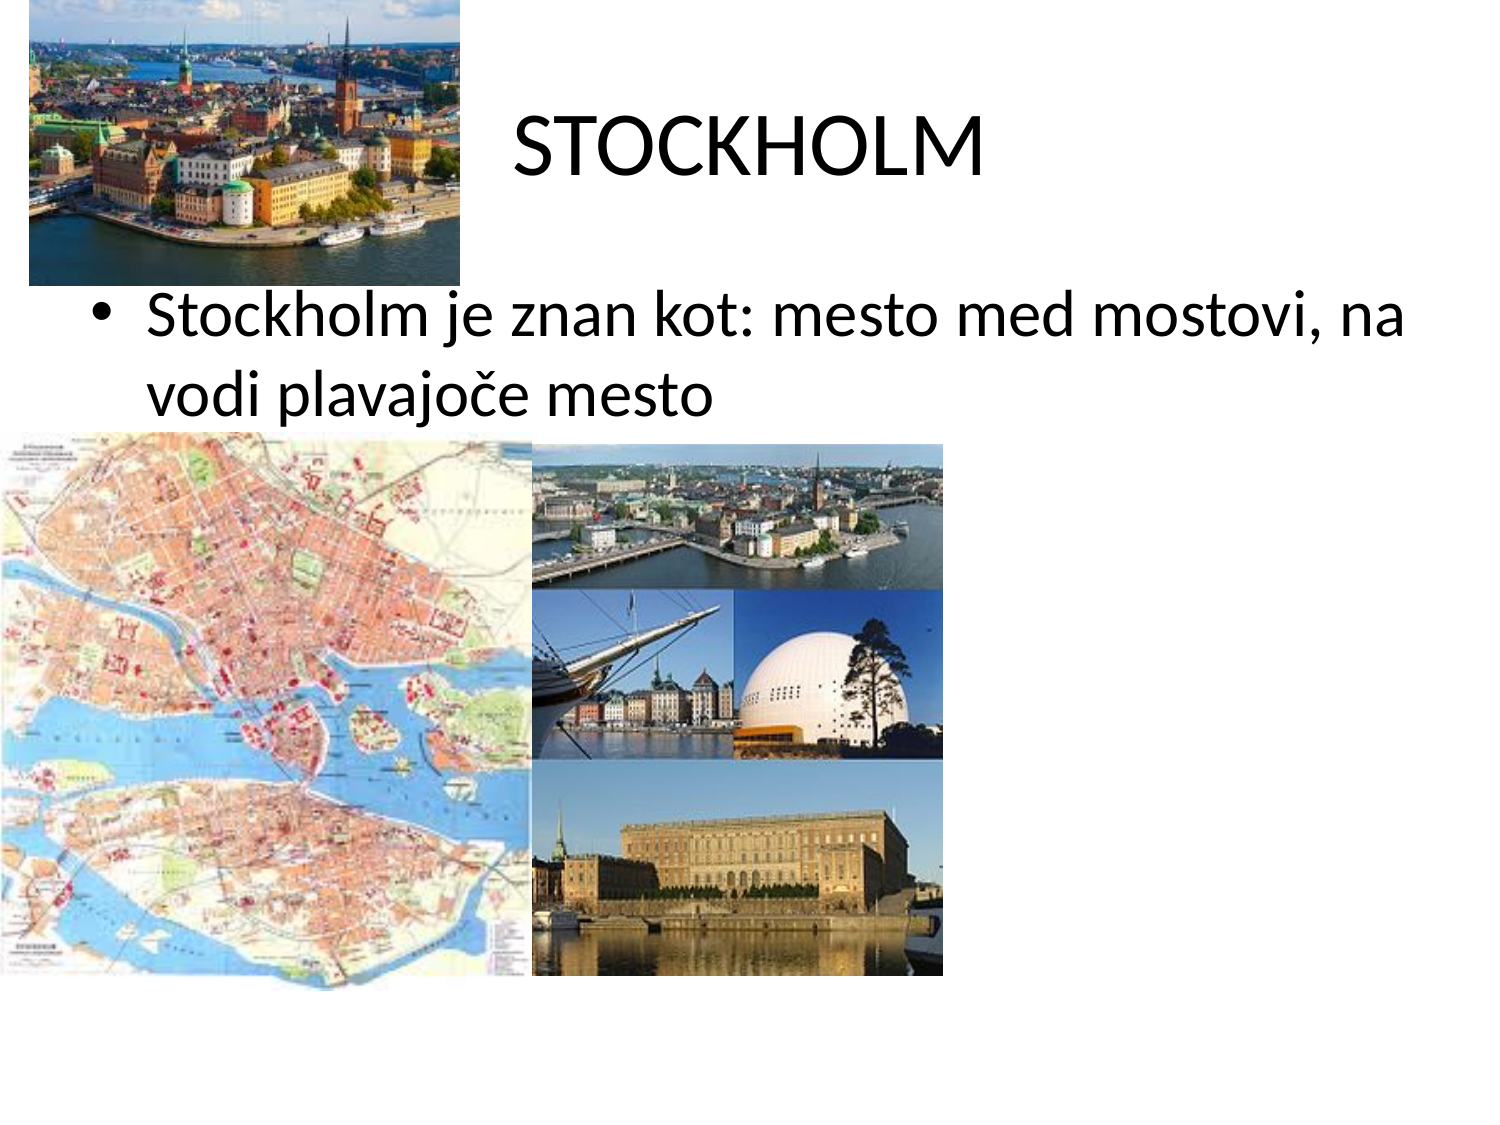

# STOCKHOLM
Stockholm je znan kot: mesto med mostovi, na vodi plavajoče mesto